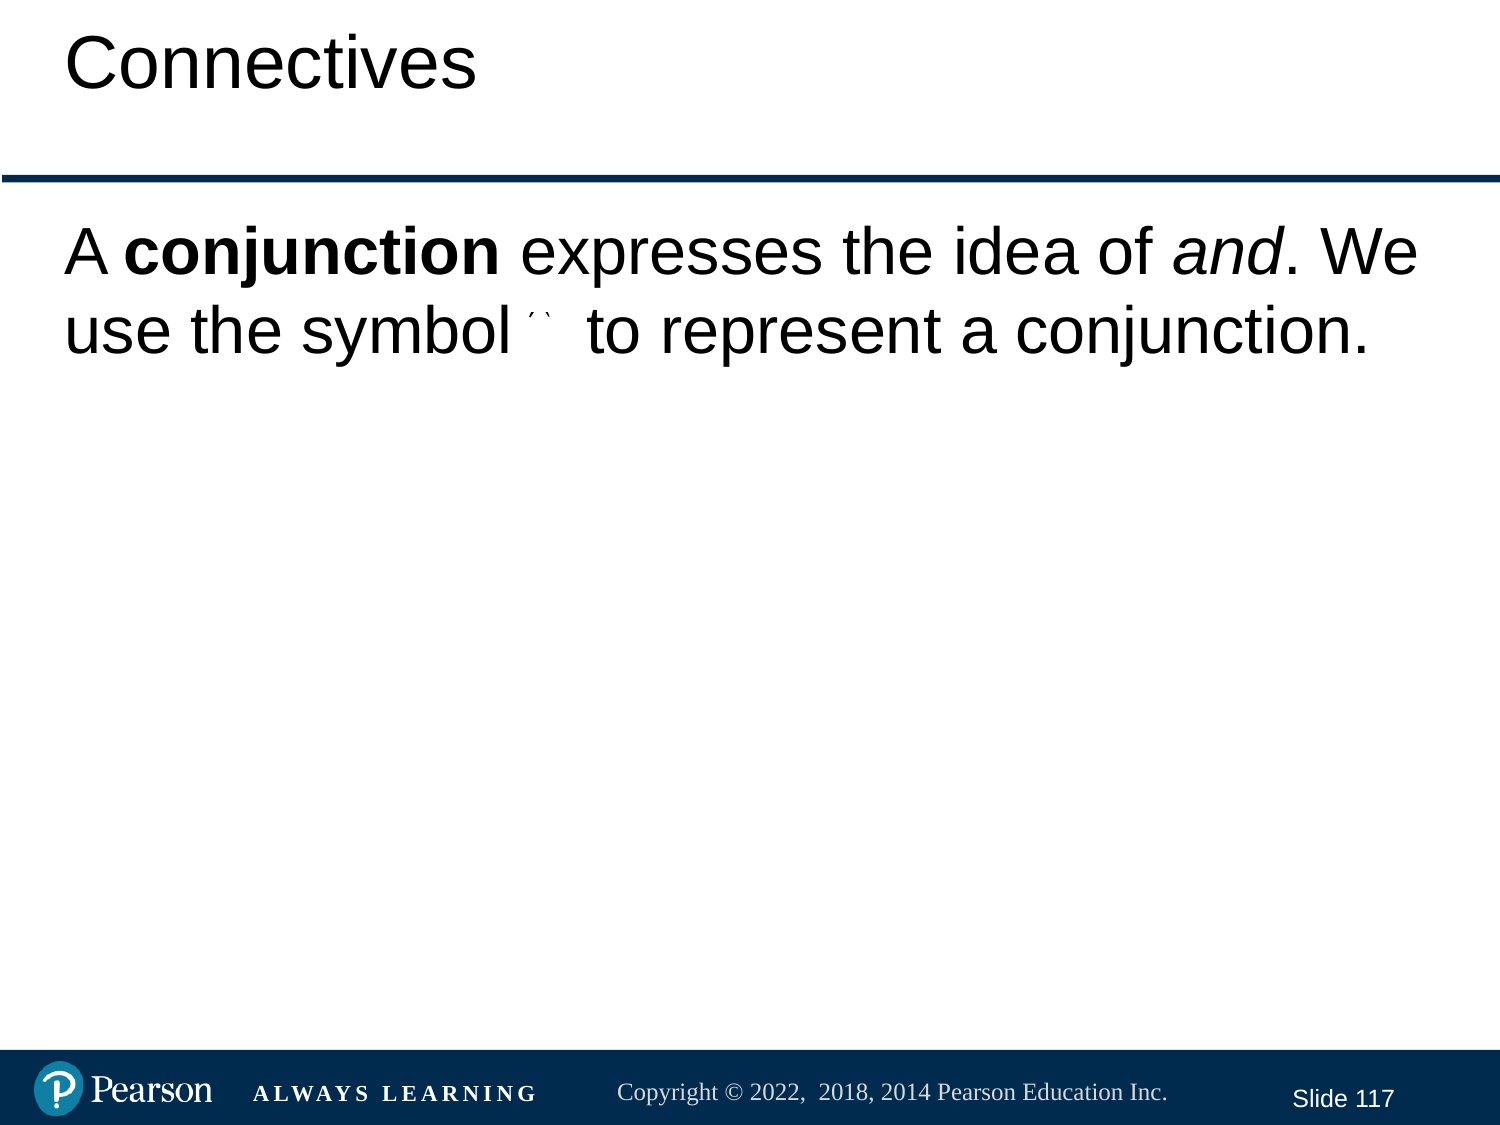

# Connectives
A conjunction expresses the idea of and. We use the symbol to represent a conjunction.